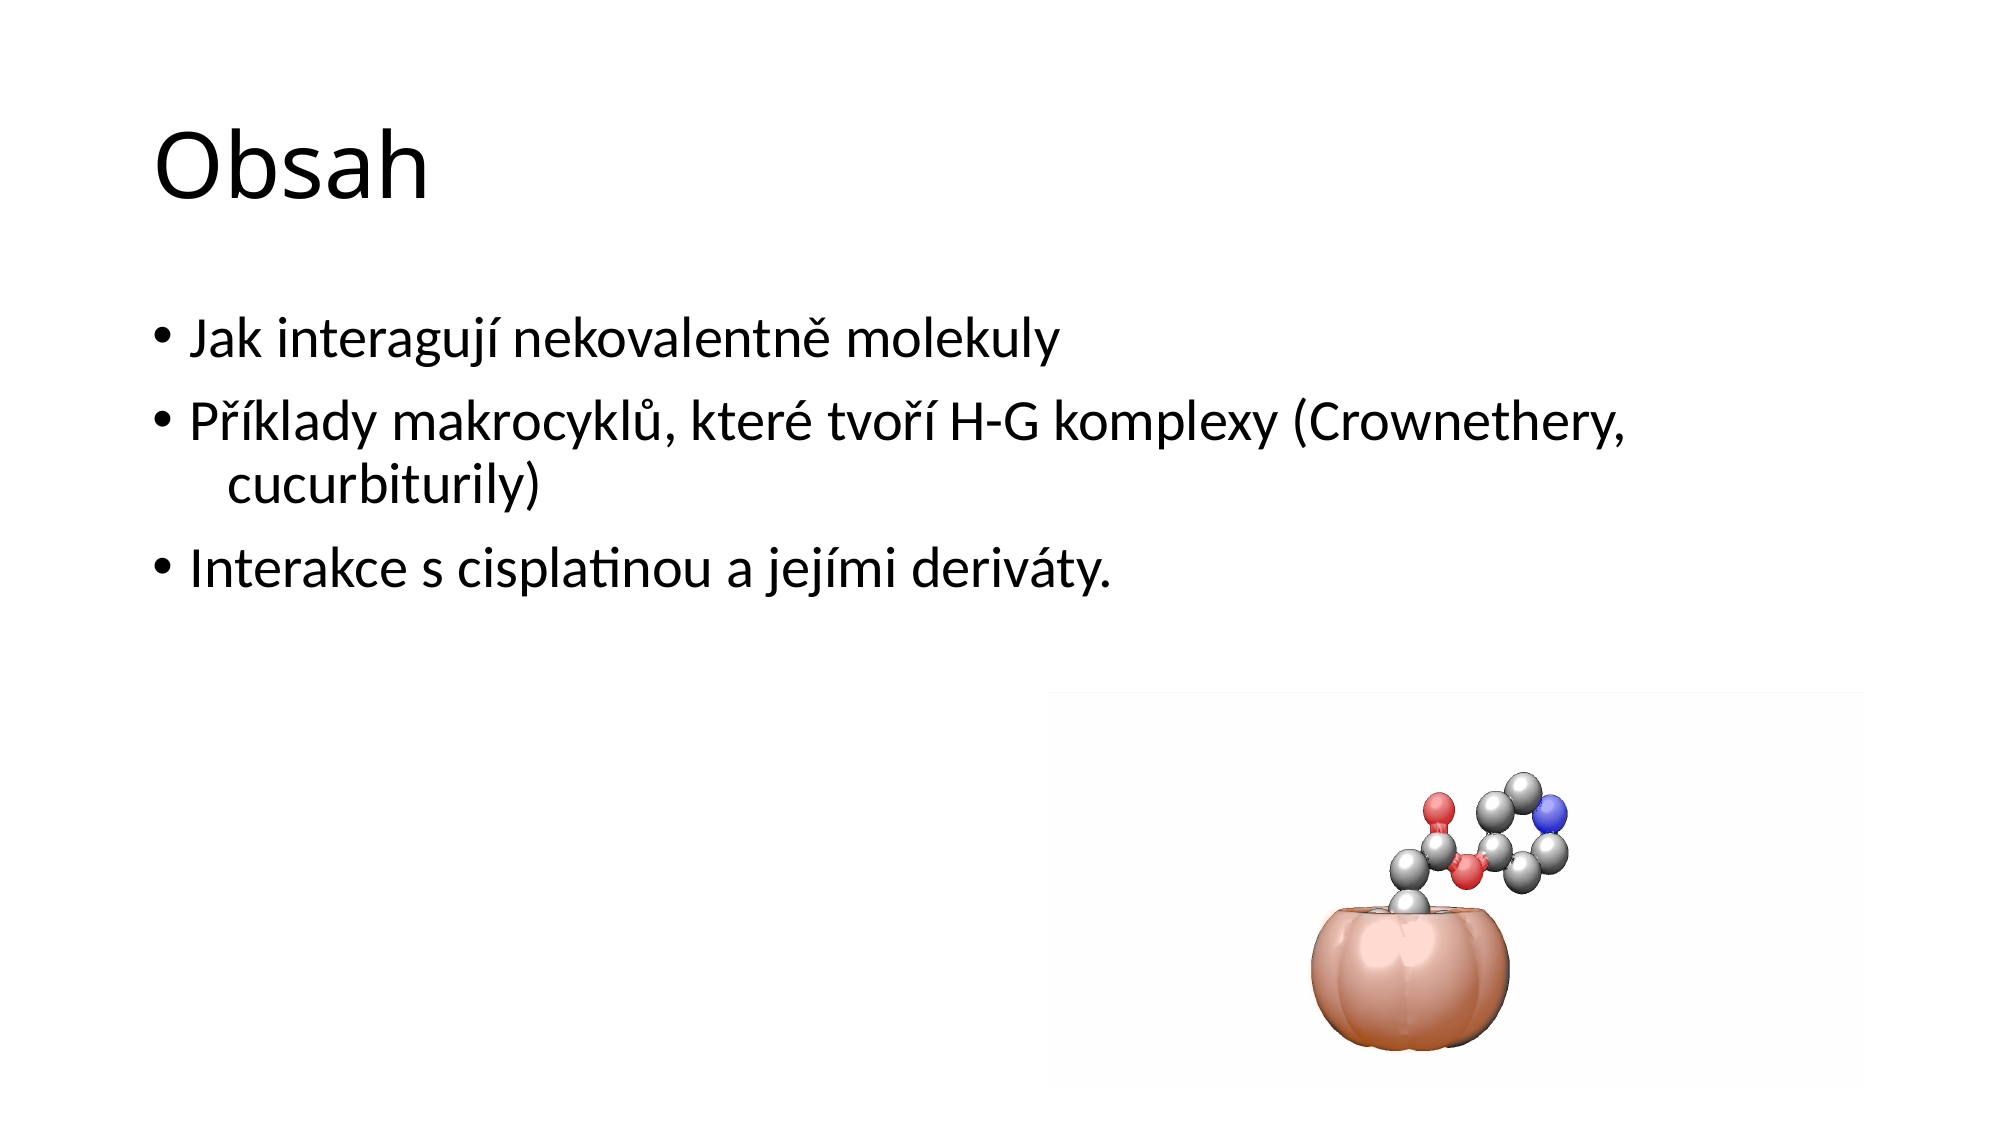

# Obsah
Jak interagují nekovalentně molekuly
Příklady makrocyklů, které tvoří H-G komplexy (Crownethery, cucurbiturily)
Interakce s cisplatinou a jejími deriváty.